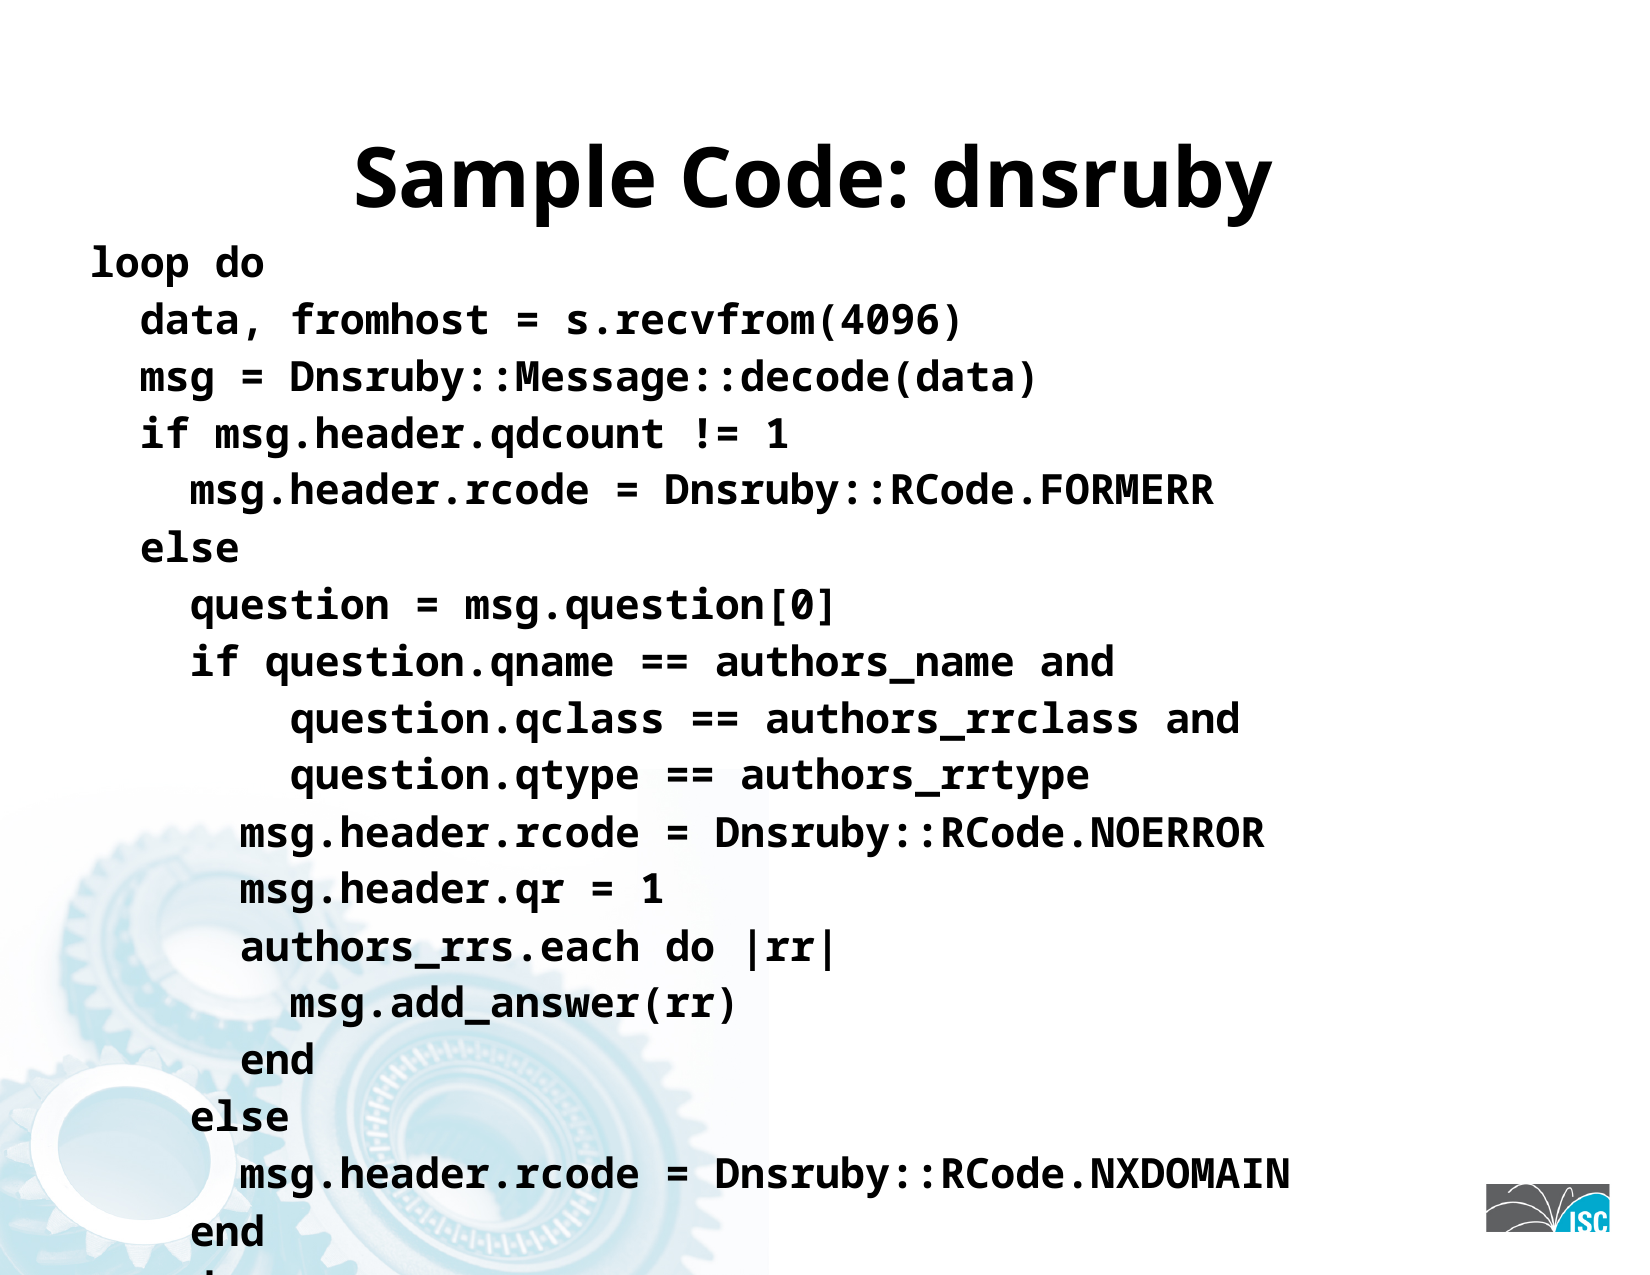

# Sample Code: dnsruby
loop do
 data, fromhost = s.recvfrom(4096)
 msg = Dnsruby::Message::decode(data)
 if msg.header.qdcount != 1
 msg.header.rcode = Dnsruby::RCode.FORMERR
 else
 question = msg.question[0]
 if question.qname == authors_name and
 question.qclass == authors_rrclass and
 question.qtype == authors_rrtype
 msg.header.rcode = Dnsruby::RCode.NOERROR
 msg.header.qr = 1
 authors_rrs.each do |rr|
 msg.add_answer(rr)
 end
 else
 msg.header.rcode = Dnsruby::RCode.NXDOMAIN
 end
 end
 s.send(msg.encode(), 0, fromhost[3], fromhost[1])
end